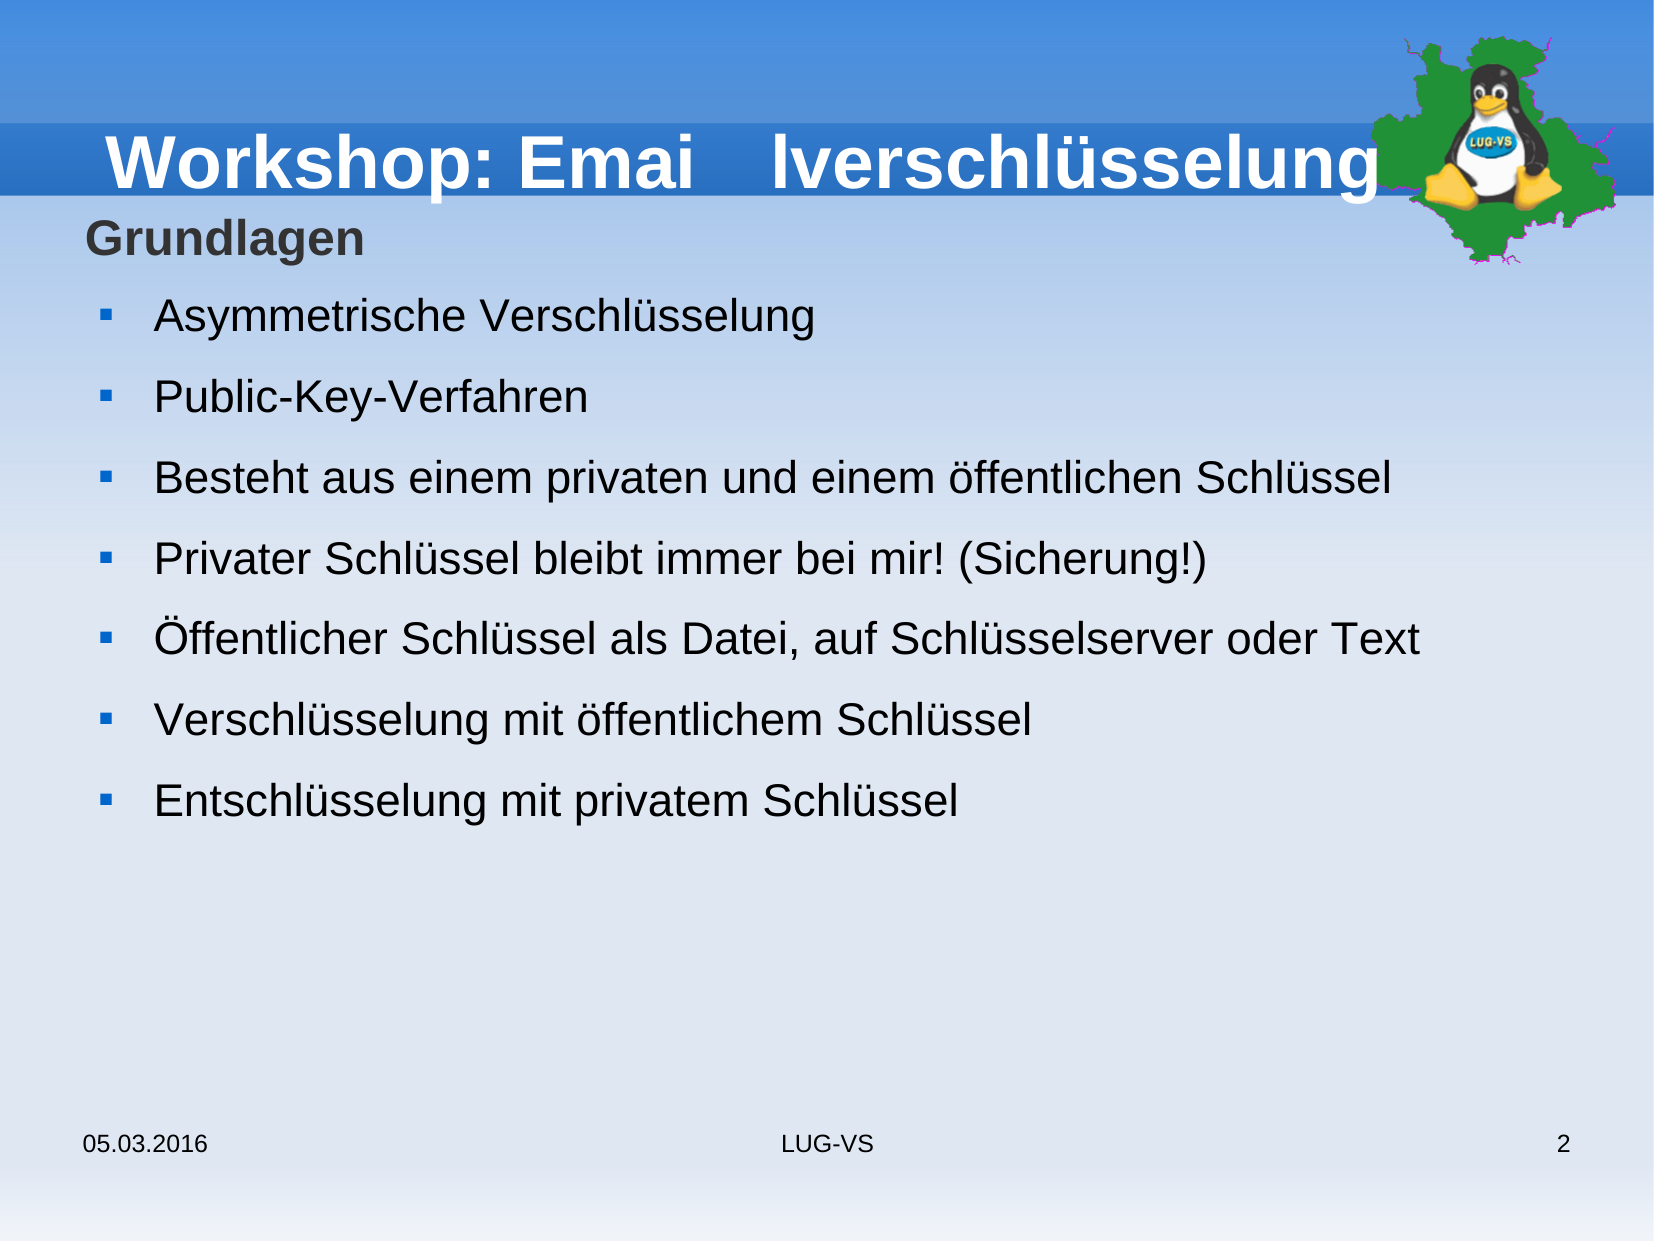

Workshop: Emai	lverschlüsselung
Grundlagen
# Asymmetrische Verschlüsselung
Public-Key-Verfahren
Besteht aus einem privaten und einem öffentlichen Schlüssel
Privater Schlüssel bleibt immer bei mir! (Sicherung!)
Öffentlicher Schlüssel als Datei, auf Schlüsselserver oder Text
Verschlüsselung mit öffentlichem Schlüssel
Entschlüsselung mit privatem Schlüssel
05.03.2016
LUG-VS
2